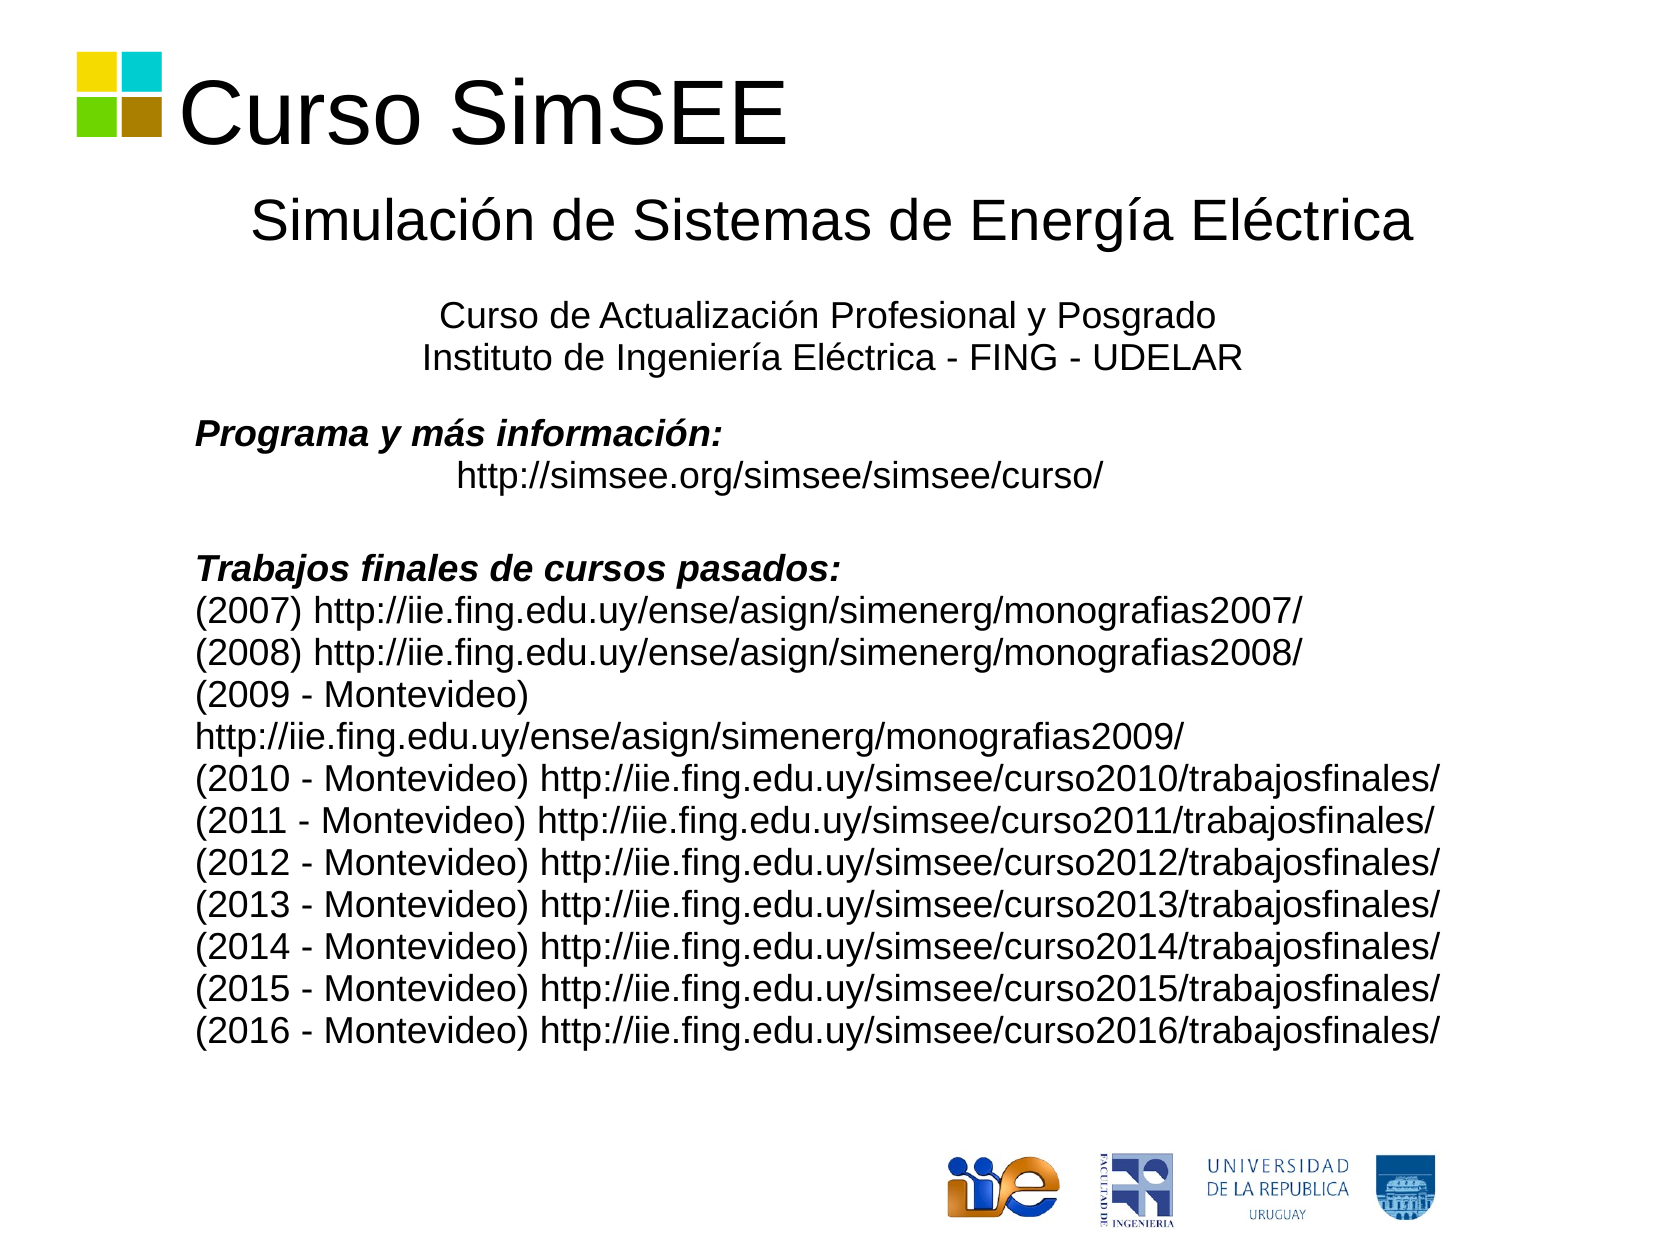

# Curso SimSEE
Simulación de Sistemas de Energía Eléctrica
Curso de Actualización Profesional y Posgrado
Instituto de Ingeniería Eléctrica - FING - UDELAR
Programa y más información:                          http://simsee.org/simsee/simsee/curso/
Trabajos finales de cursos pasados:
(2007) http://iie.fing.edu.uy/ense/asign/simenerg/monografias2007/
(2008) http://iie.fing.edu.uy/ense/asign/simenerg/monografias2008/
(2009 - Montevideo) http://iie.fing.edu.uy/ense/asign/simenerg/monografias2009/
(2010 - Montevideo) http://iie.fing.edu.uy/simsee/curso2010/trabajosfinales/
(2011 - Montevideo) http://iie.fing.edu.uy/simsee/curso2011/trabajosfinales/
(2012 - Montevideo) http://iie.fing.edu.uy/simsee/curso2012/trabajosfinales/
(2013 - Montevideo) http://iie.fing.edu.uy/simsee/curso2013/trabajosfinales/
(2014 - Montevideo) http://iie.fing.edu.uy/simsee/curso2014/trabajosfinales/
(2015 - Montevideo) http://iie.fing.edu.uy/simsee/curso2015/trabajosfinales/
(2016 - Montevideo) http://iie.fing.edu.uy/simsee/curso2016/trabajosfinales/